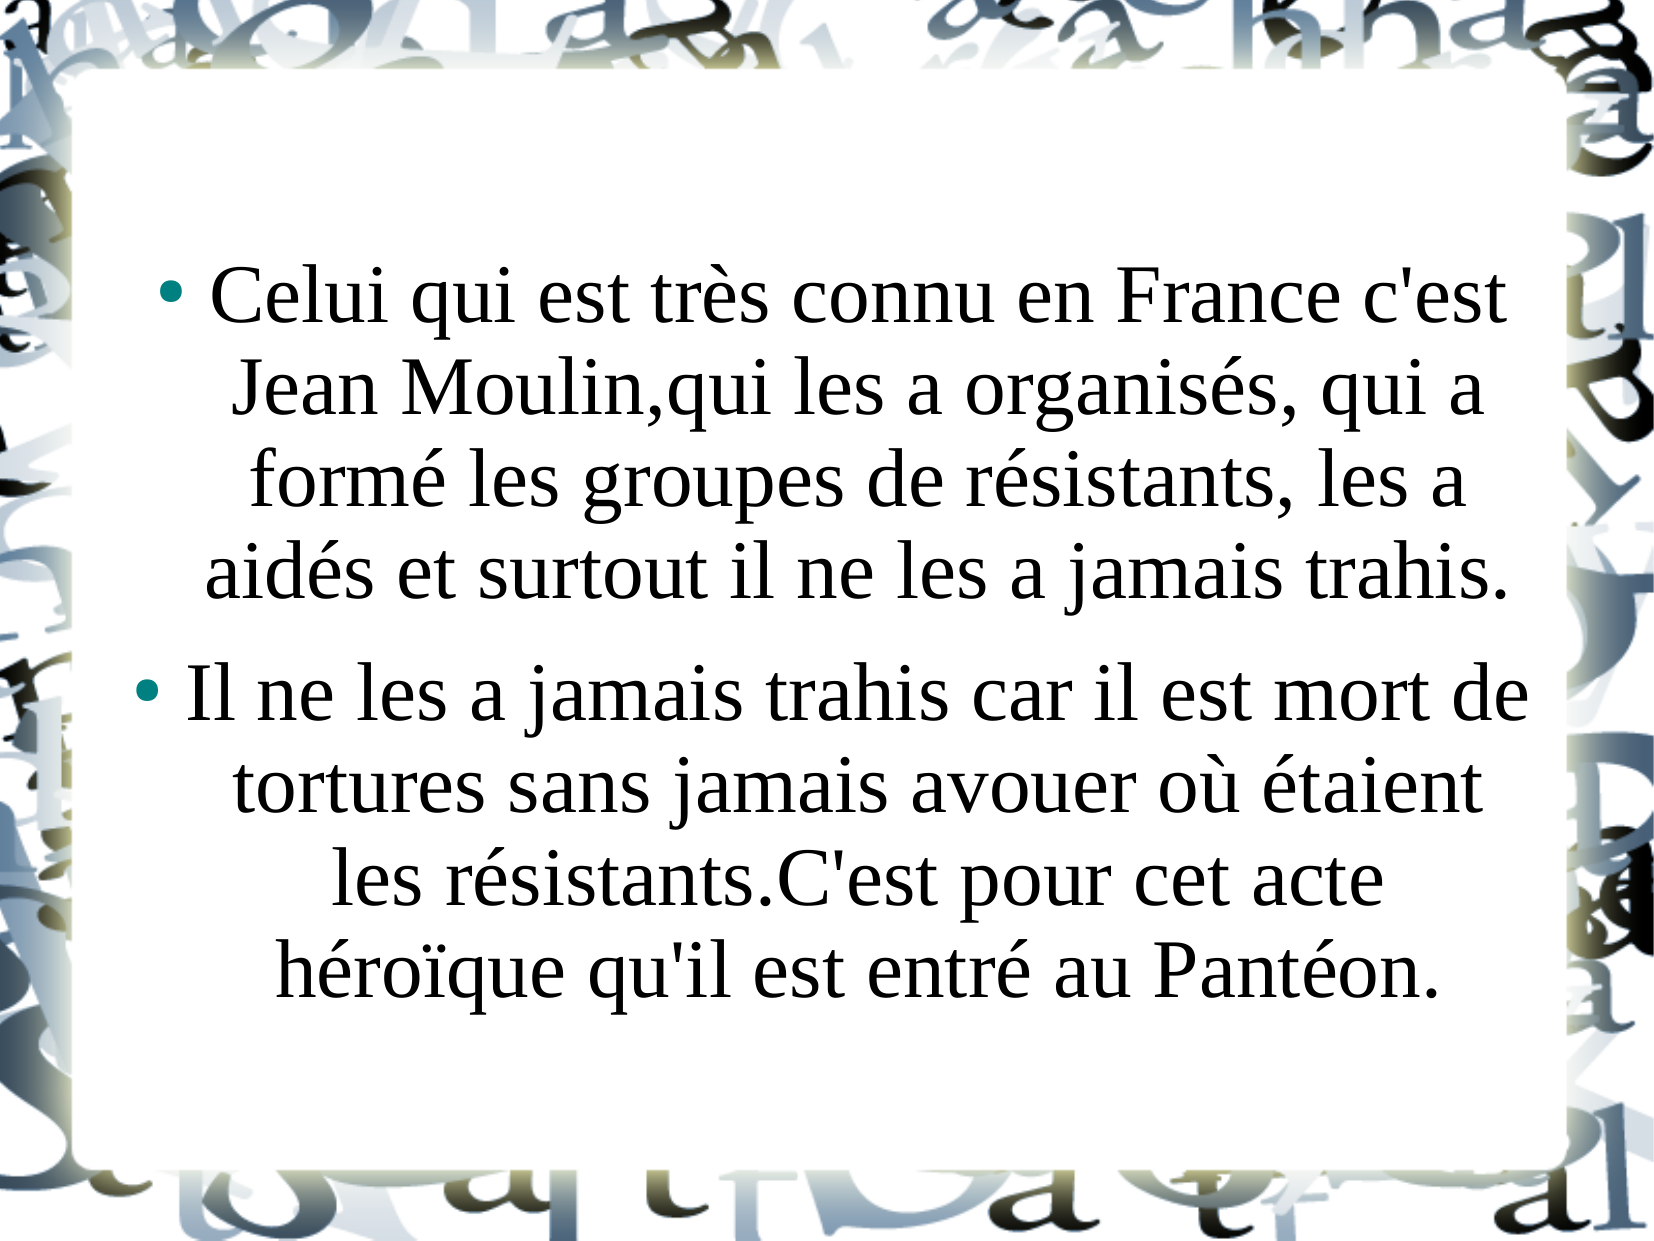

# Celui qui est très connu en France c'est Jean Moulin,qui les a organisés, qui a formé les groupes de résistants, les a aidés et surtout il ne les a jamais trahis.
Il ne les a jamais trahis car il est mort de tortures sans jamais avouer où étaient les résistants.C'est pour cet acte héroïque qu'il est entré au Pantéon.